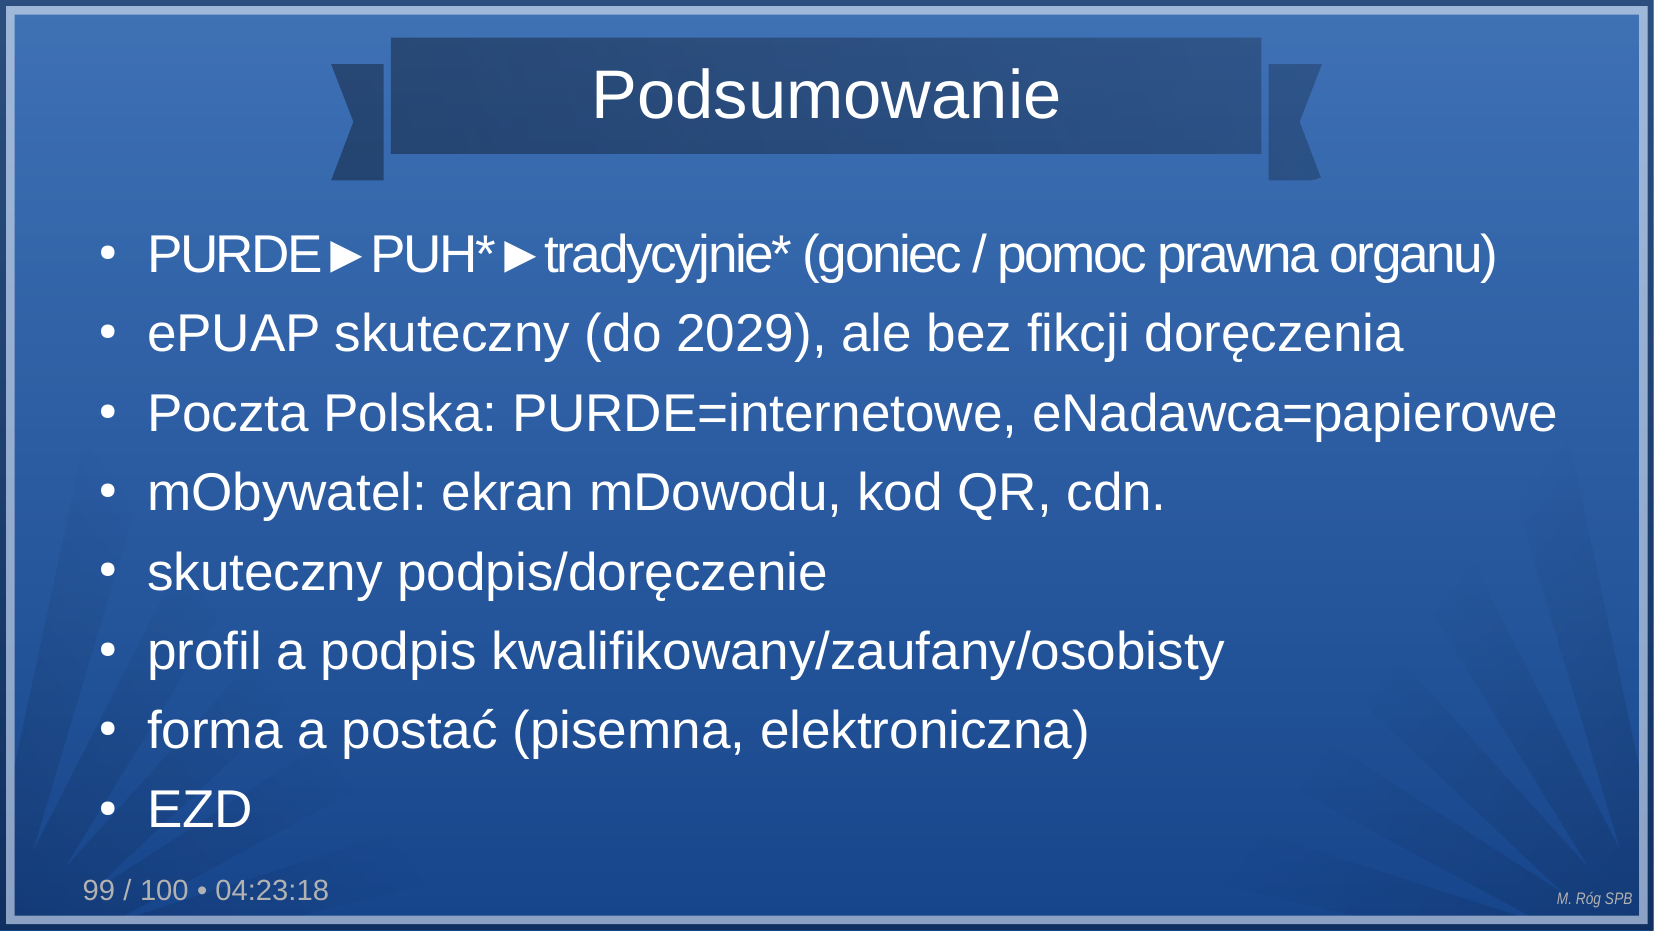

# Podsumowanie
PURDE►PUH*►tradycyjnie* (goniec / pomoc prawna organu)
ePUAP skuteczny (do 2029), ale bez fikcji doręczenia
Poczta Polska: PURDE=internetowe, eNadawca=papierowe
mObywatel: ekran mDowodu, kod QR, cdn.
skuteczny podpis/doręczenie
profil a podpis kwalifikowany/zaufany/osobisty
forma a postać (pisemna, elektroniczna)
EZD